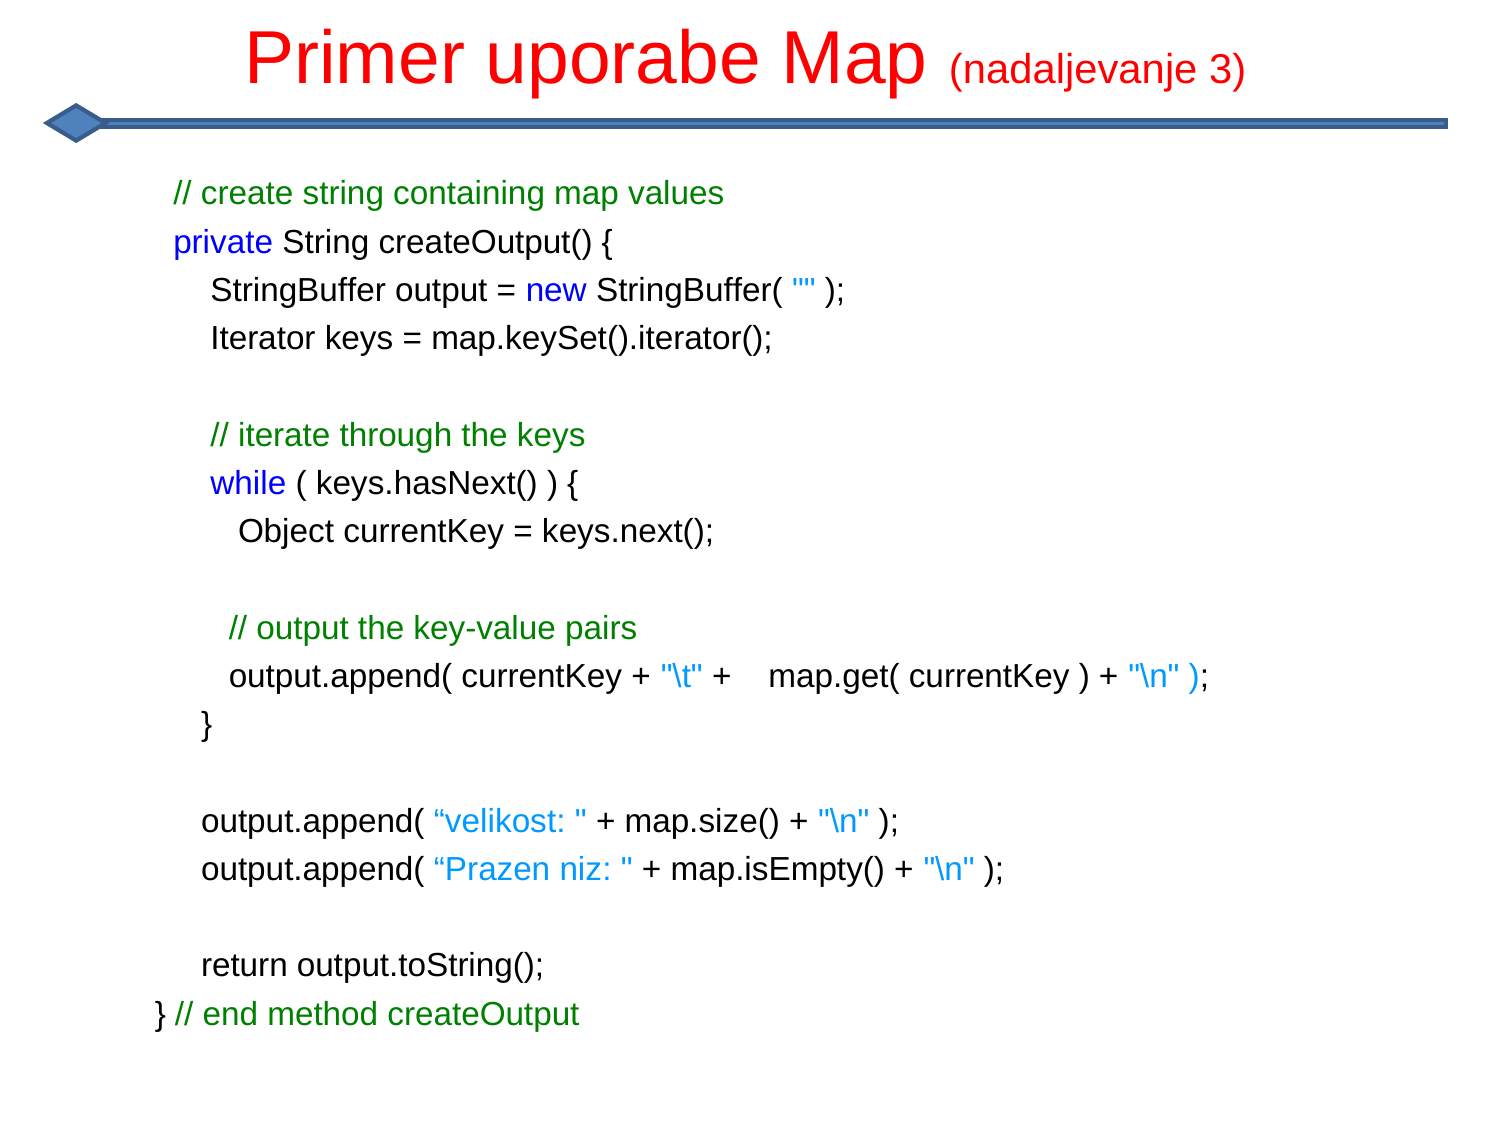

# Primer uporabe Map (nadaljevanje 3)
 // create string containing map values
 private String createOutput() {
 StringBuffer output = new StringBuffer( "" );
 Iterator keys = map.keySet().iterator();
 // iterate through the keys
 while ( keys.hasNext() ) {
 Object currentKey = keys.next();
 // output the key-value pairs
 output.append( currentKey + "\t" + map.get( currentKey ) + "\n" );
 }
 output.append( “velikost: " + map.size() + "\n" );
 output.append( “Prazen niz: " + map.isEmpty() + "\n" );
 return output.toString();
 } // end method createOutput